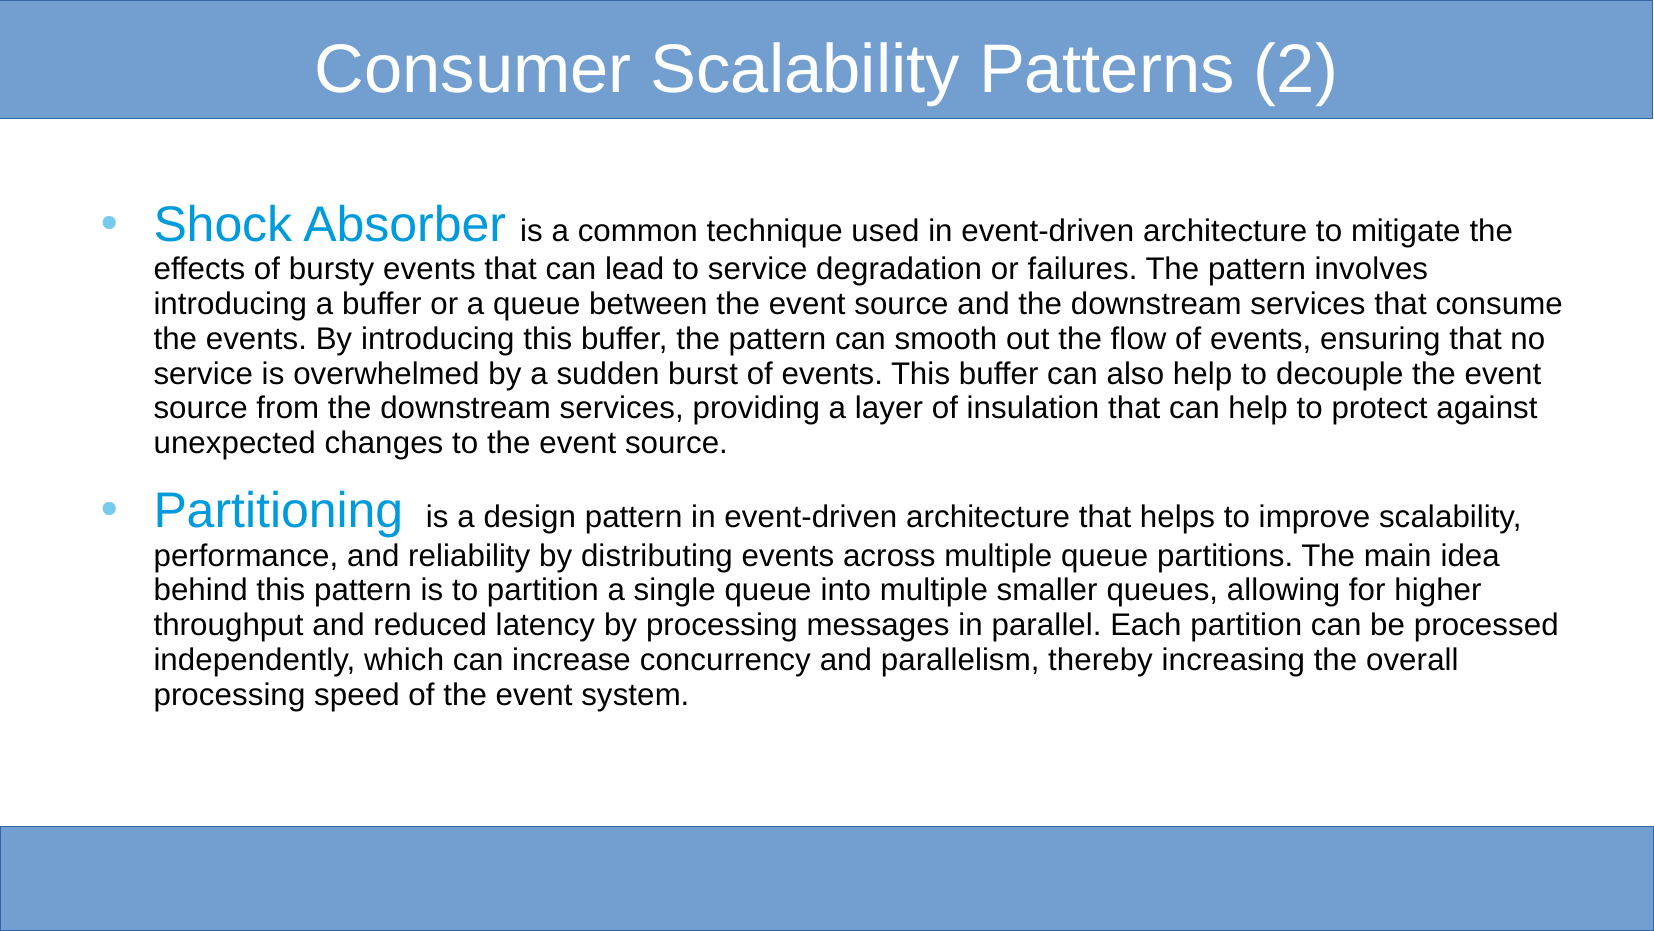

# Consumer Scalability Patterns (2)
Shock Absorber is a common technique used in event-driven architecture to mitigate the effects of bursty events that can lead to service degradation or failures. The pattern involves introducing a buffer or a queue between the event source and the downstream services that consume the events. By introducing this buffer, the pattern can smooth out the flow of events, ensuring that no service is overwhelmed by a sudden burst of events. This buffer can also help to decouple the event source from the downstream services, providing a layer of insulation that can help to protect against unexpected changes to the event source.
Partitioning is a design pattern in event-driven architecture that helps to improve scalability, performance, and reliability by distributing events across multiple queue partitions. The main idea behind this pattern is to partition a single queue into multiple smaller queues, allowing for higher throughput and reduced latency by processing messages in parallel. Each partition can be processed independently, which can increase concurrency and parallelism, thereby increasing the overall processing speed of the event system.